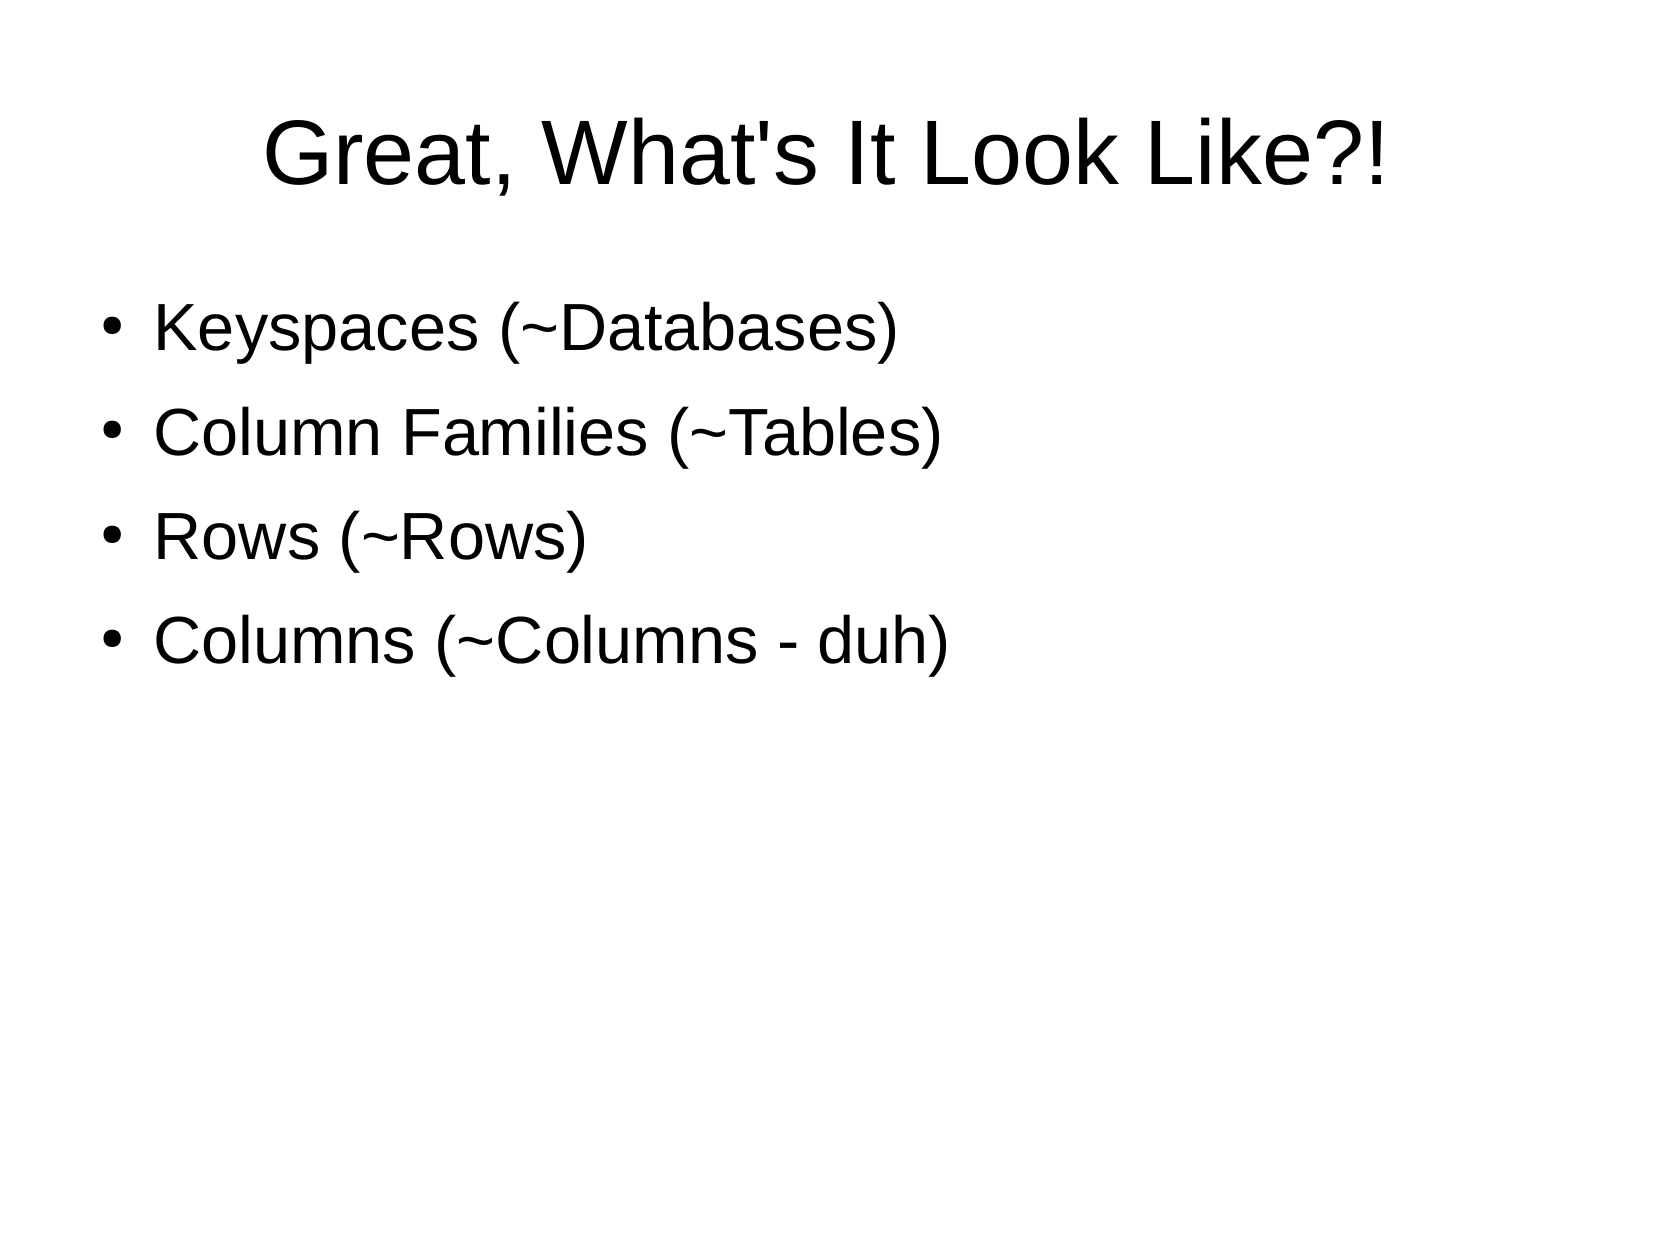

# Great, What's It Look Like?!
Keyspaces (~Databases)
Column Families (~Tables)
Rows (~Rows)
Columns (~Columns - duh)